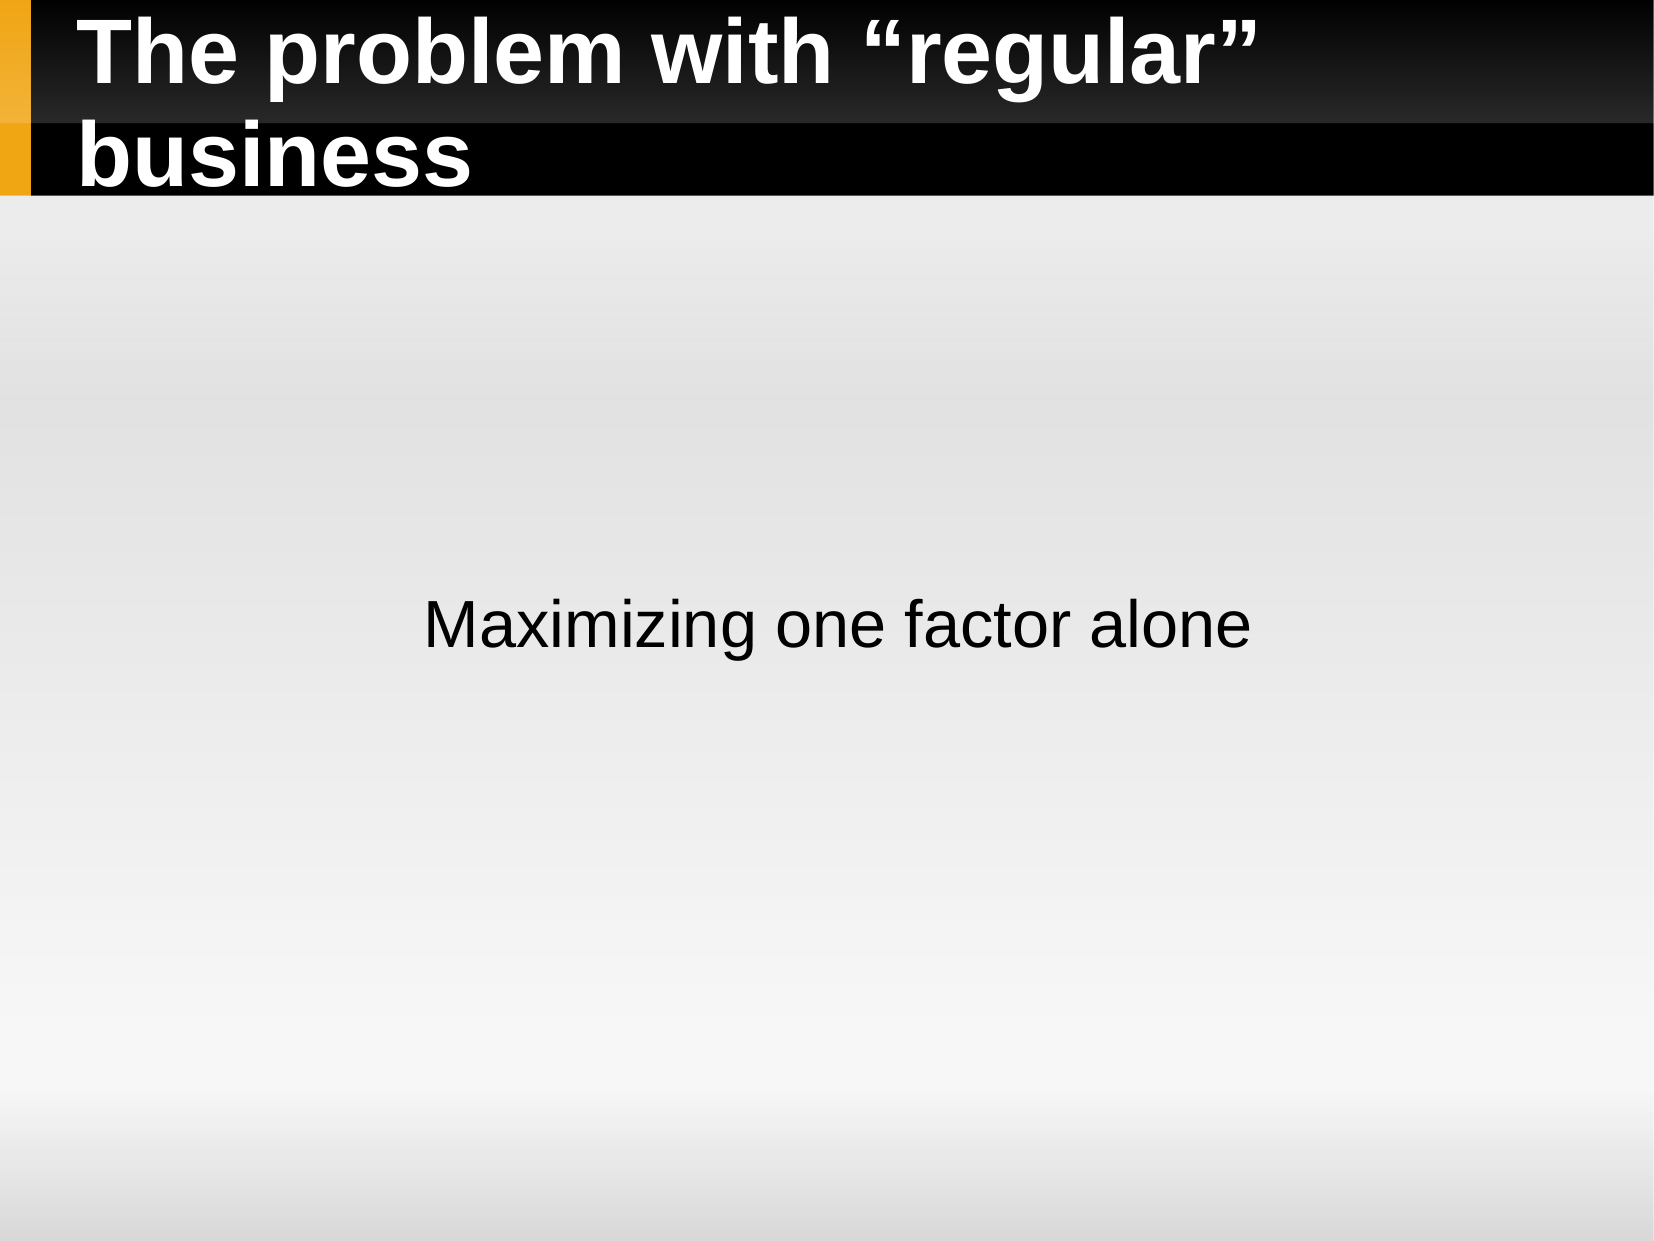

# The problem with “regular” business
Maximizing one factor alone